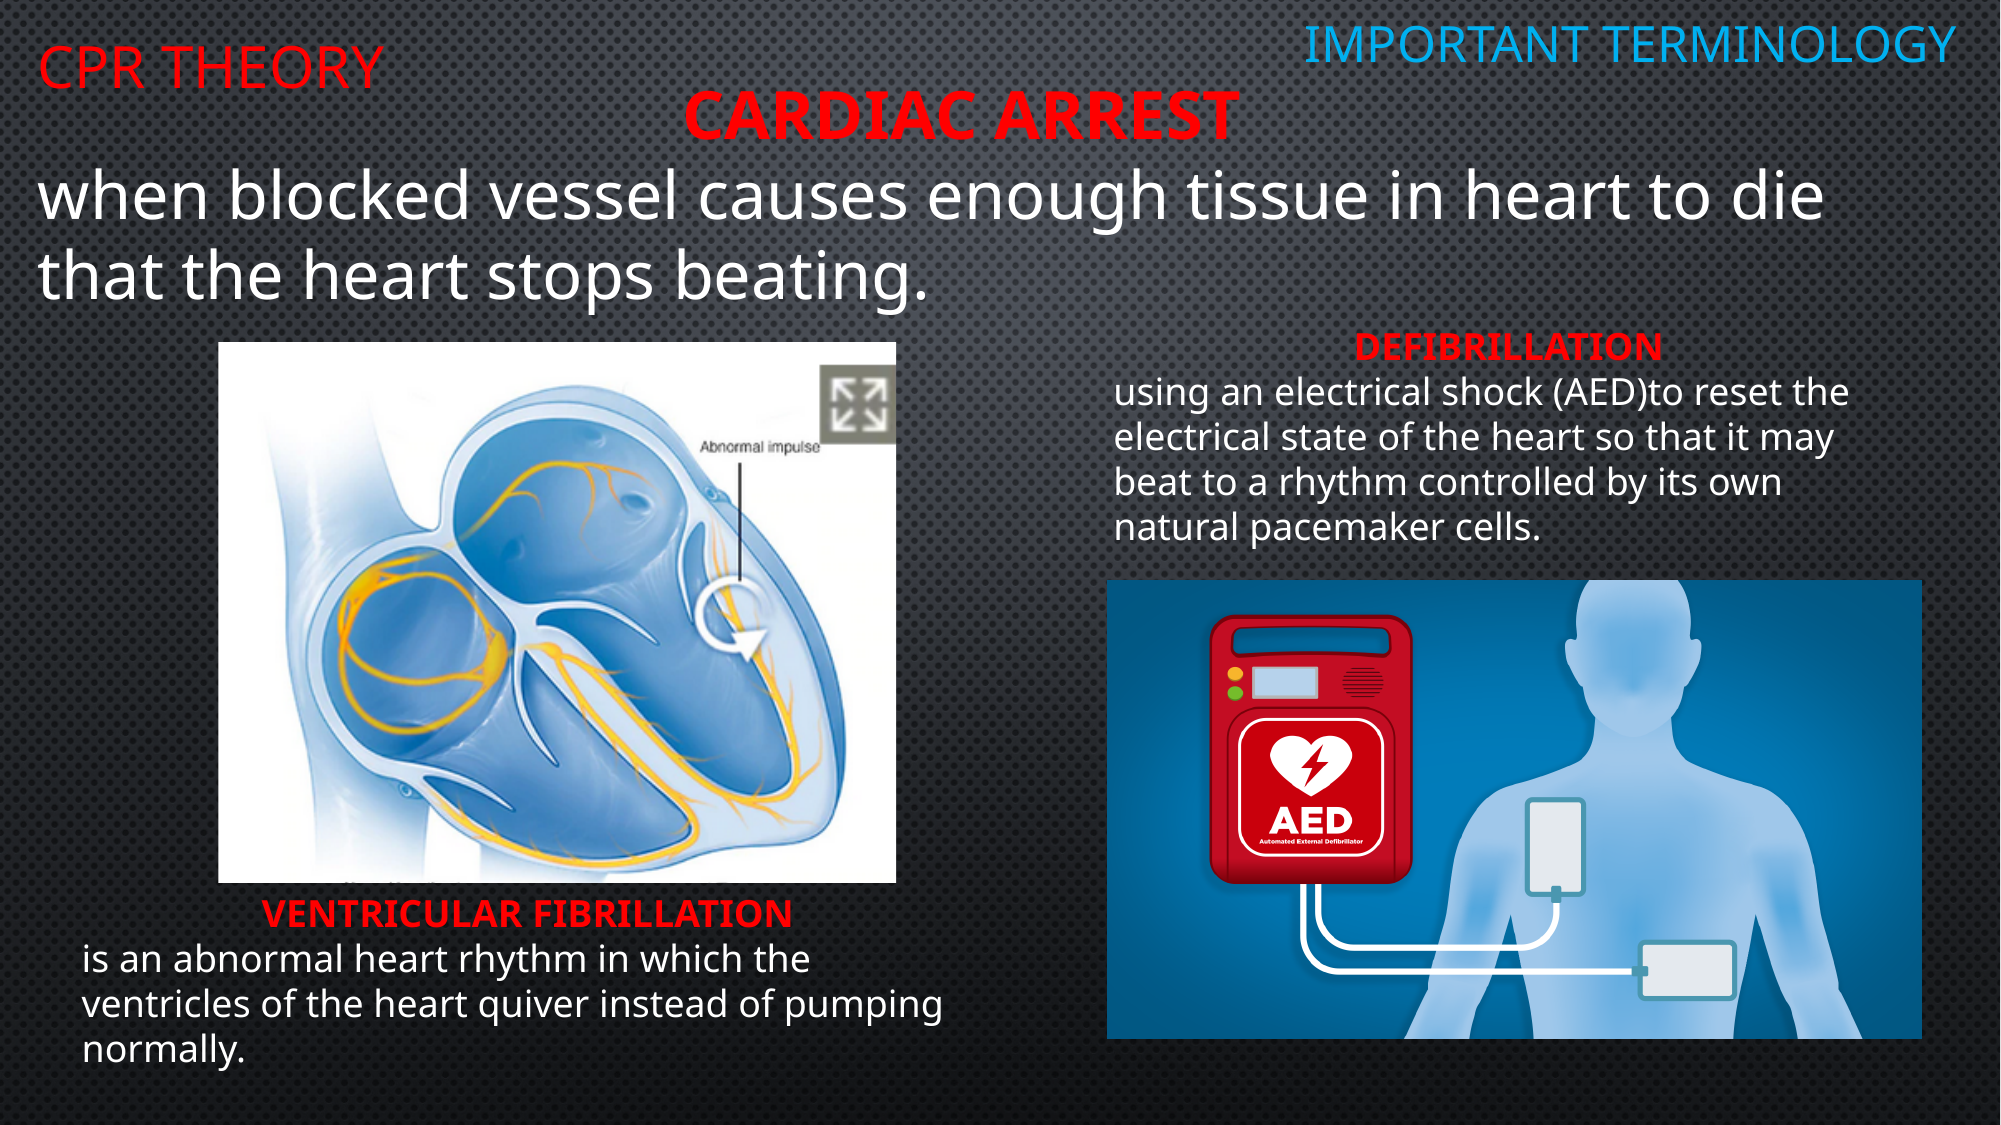

IMPORTANT TERMINOLOGY
CPR Theory
CARDIAC ARREST
when blocked vessel causes enough tissue in heart to die that the heart stops beating.
DEFIBRILLATION
using an electrical shock (AED)to reset the electrical state of the heart so that it may beat to a rhythm controlled by its own natural pacemaker cells.
VENTRICULAR FIBRILLATION
is an abnormal heart rhythm in which the ventricles of the heart quiver instead of pumping normally.